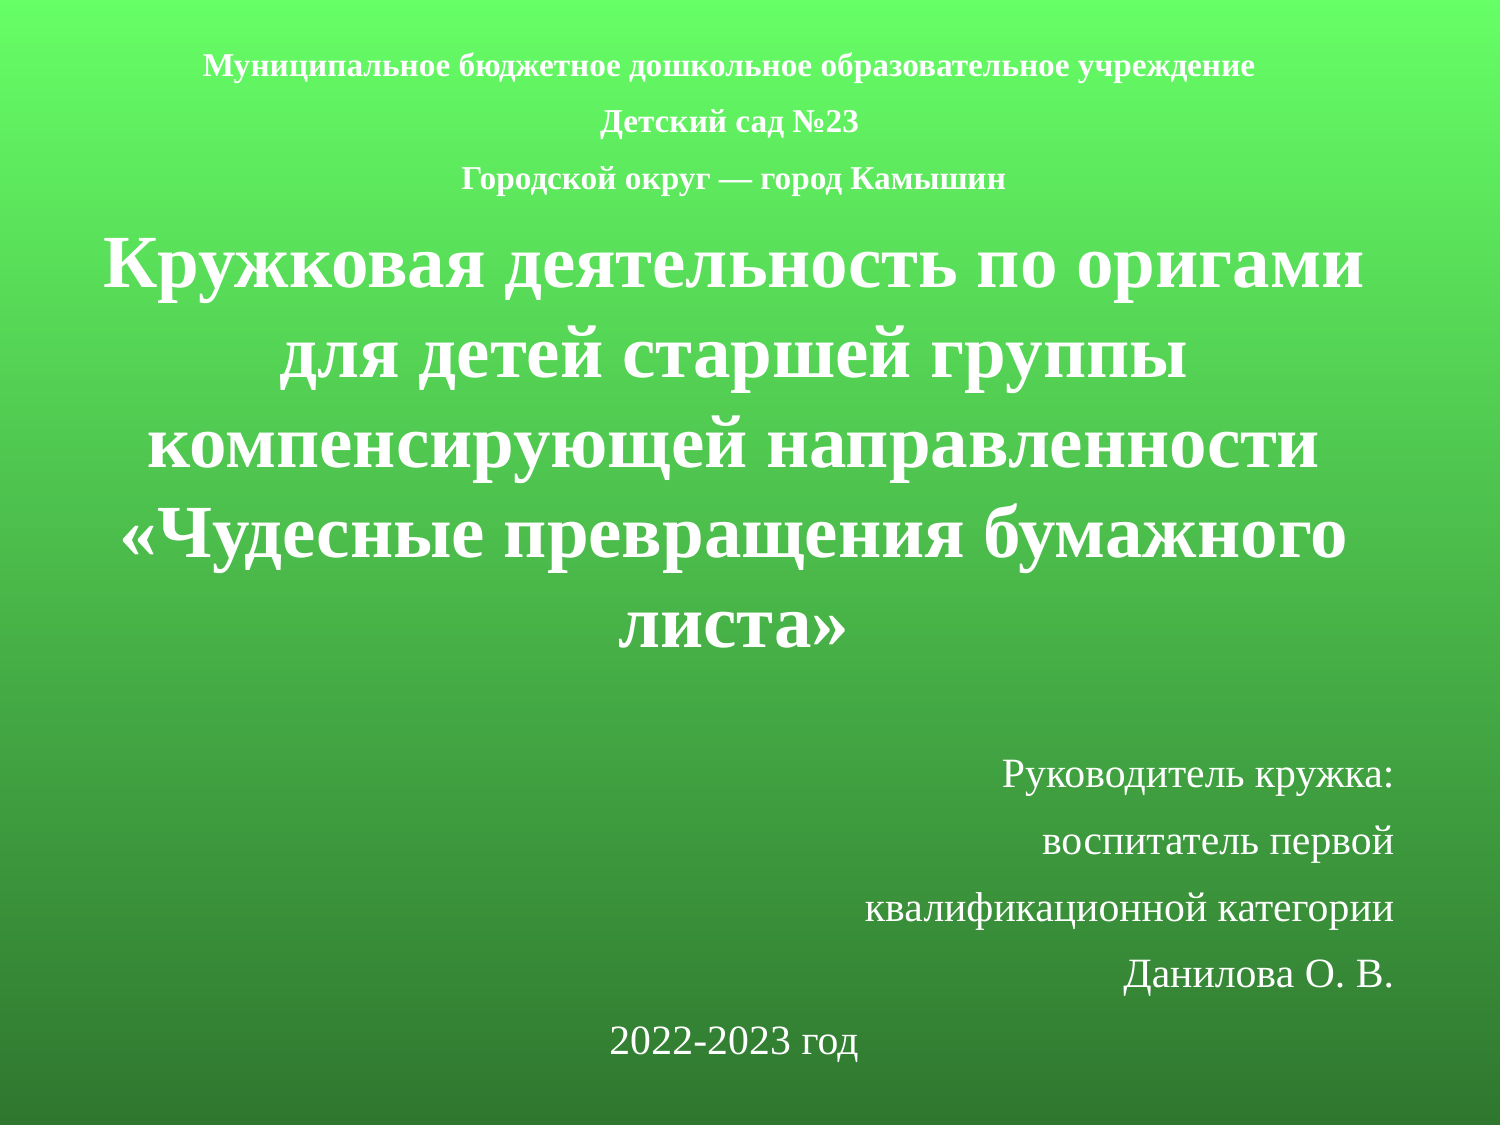

# Муниципальное бюджетное дошкольное образовательное учреждение
Детский сад №23
Городской округ — город Камышин
Кружковая деятельность по оригами для детей старшей группы компенсирующей направленности «Чудесные превращения бумажного листа»
Руководитель кружка:
воспитатель первой
квалификационной категории
Данилова О. В.
2022-2023 год